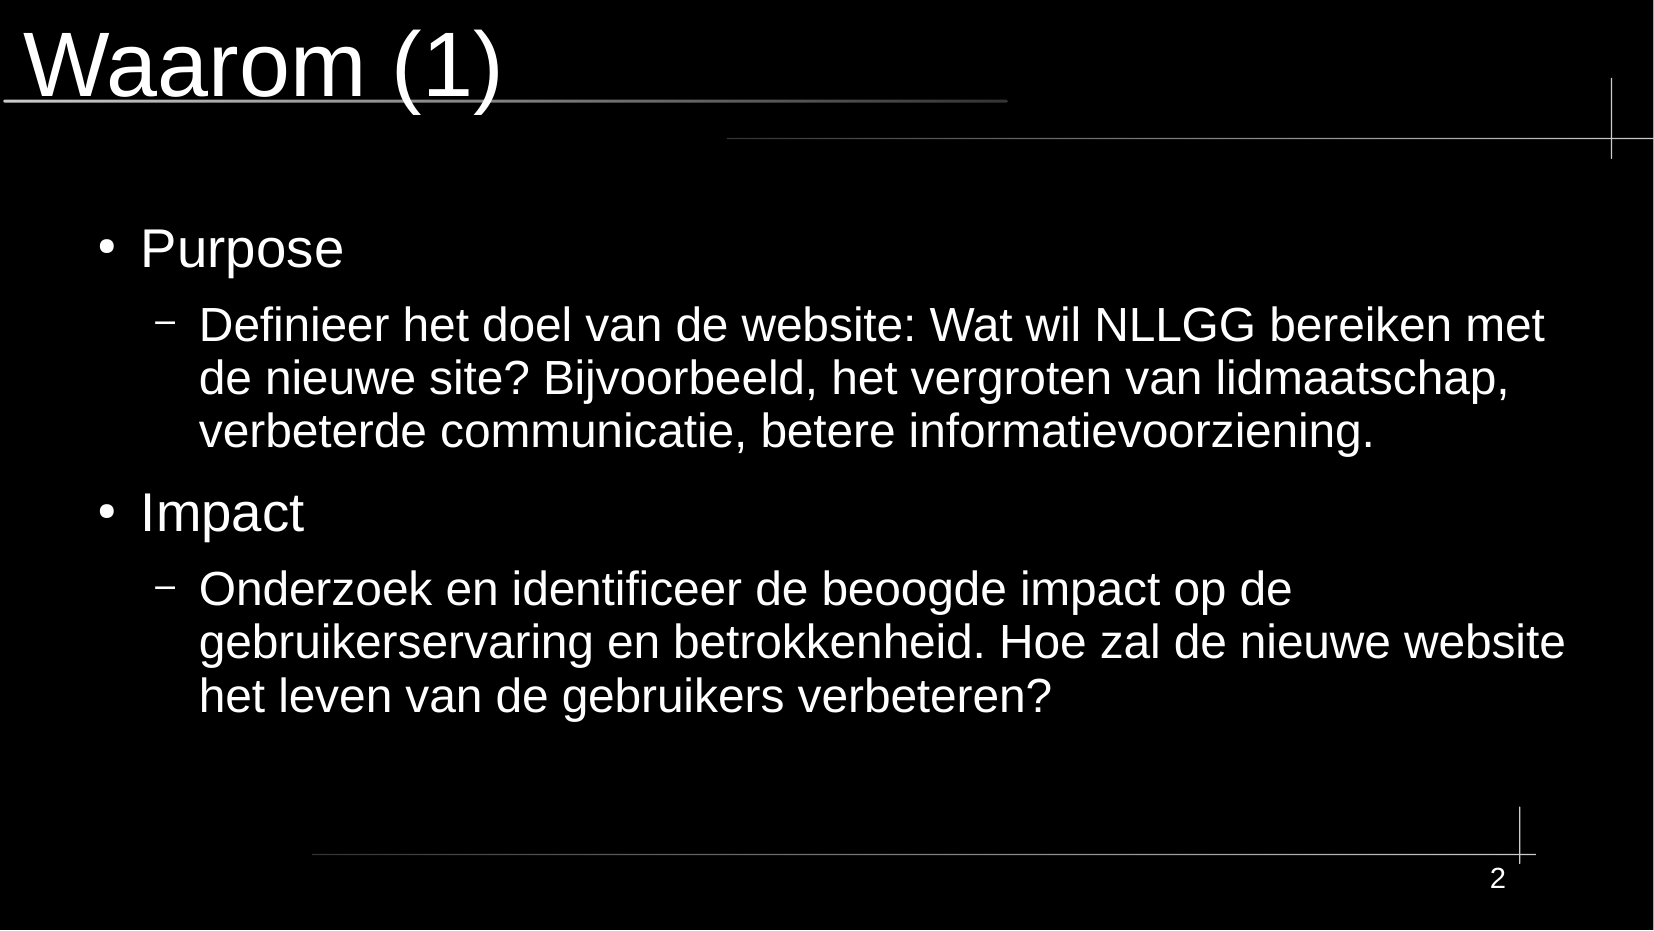

# Waarom (1)
Purpose
Definieer het doel van de website: Wat wil NLLGG bereiken met de nieuwe site? Bijvoorbeeld, het vergroten van lidmaatschap, verbeterde communicatie, betere informatievoorziening.
Impact
Onderzoek en identificeer de beoogde impact op de gebruikerservaring en betrokkenheid. Hoe zal de nieuwe website het leven van de gebruikers verbeteren?
2